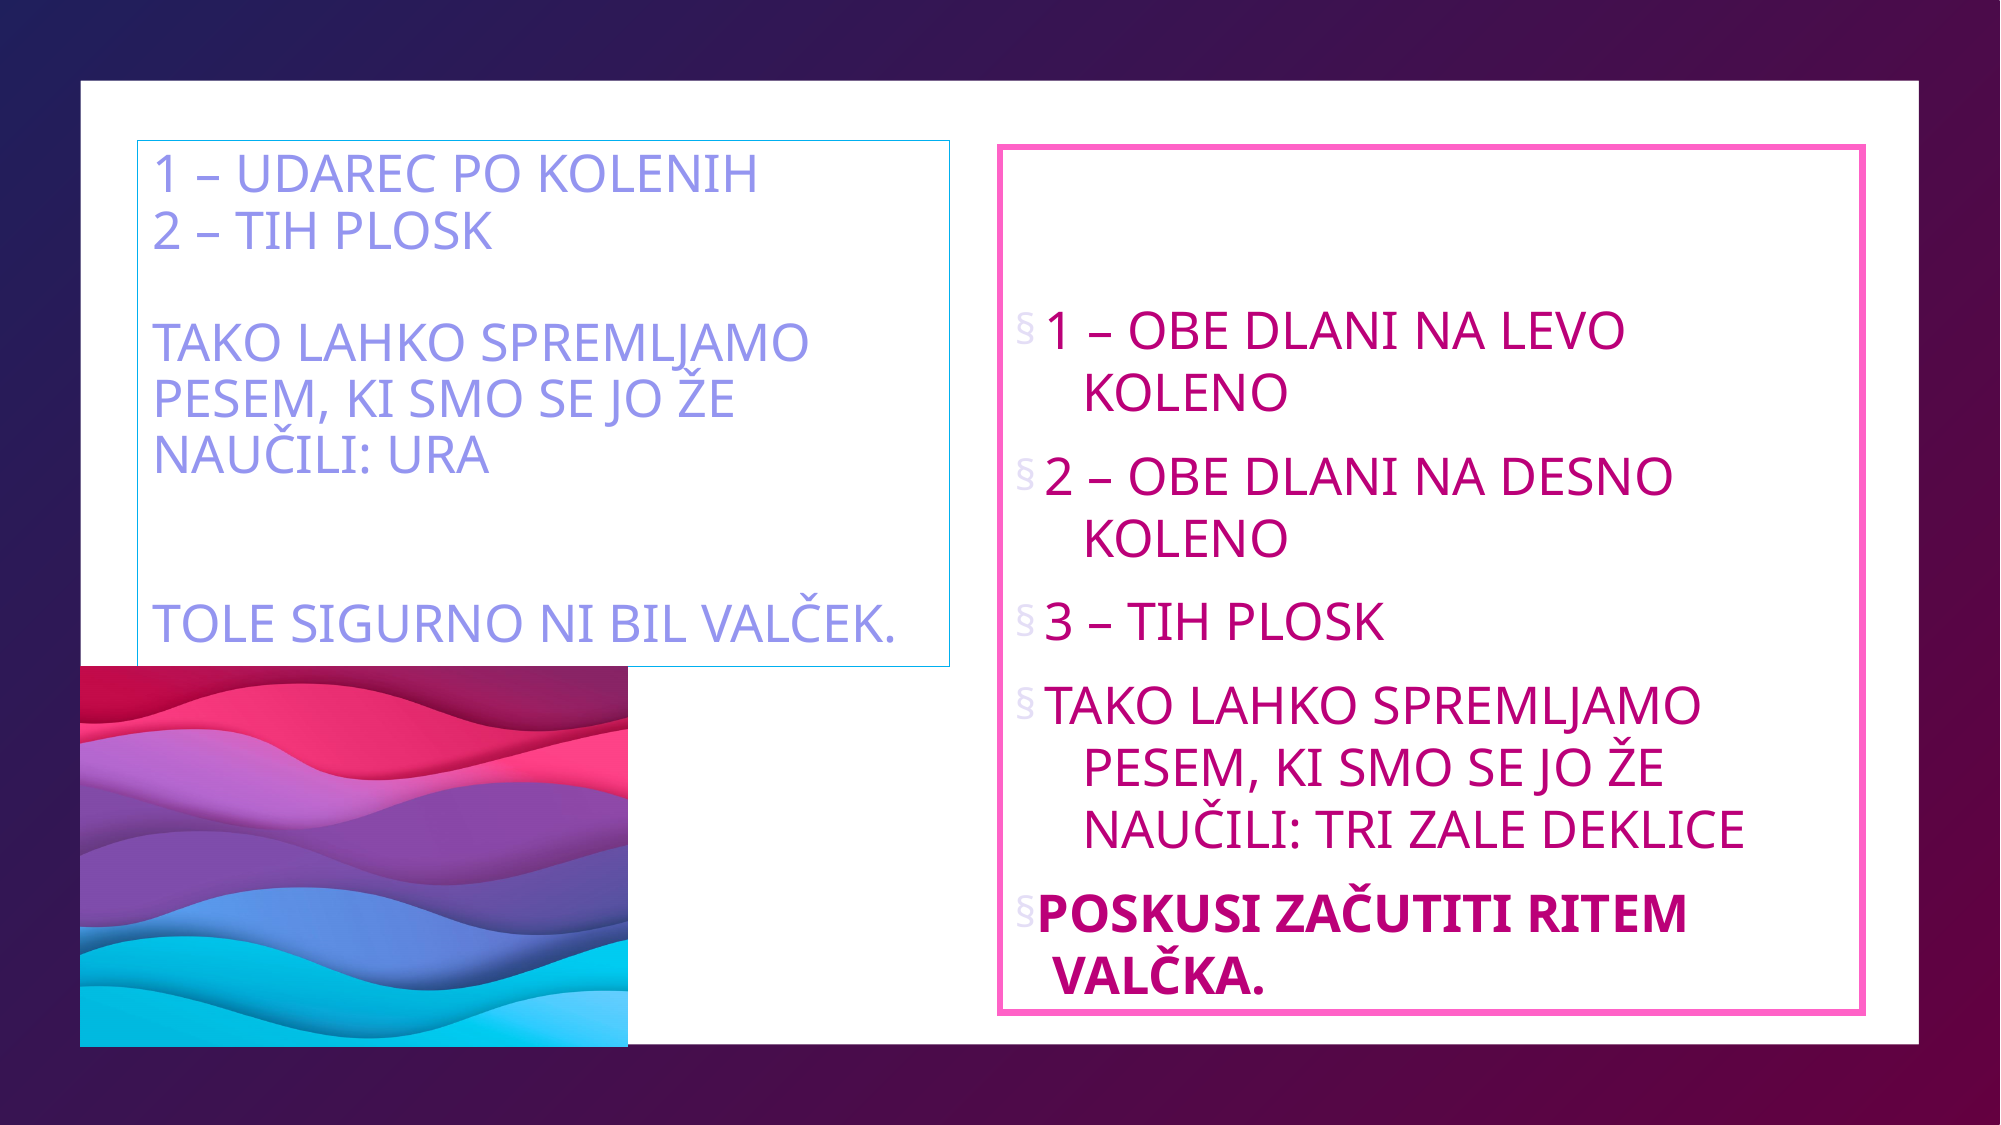

# 1 – UDAREC PO KOLENIH 2 – TIH PLOSK TAKO LAHKO SPREMLJAMO PESEM, KI SMO SE JO ŽE NAUČILI: URA TOLE SIGURNO NI BIL VALČEK.
1 – OBE DLANI NA LEVO KOLENO
2 – OBE DLANI NA DESNO KOLENO
3 – TIH PLOSK
TAKO LAHKO SPREMLJAMO PESEM, KI SMO SE JO ŽE NAUČILI: TRI ZALE DEKLICE
POSKUSI ZAČUTITI RITEM VALČKA.